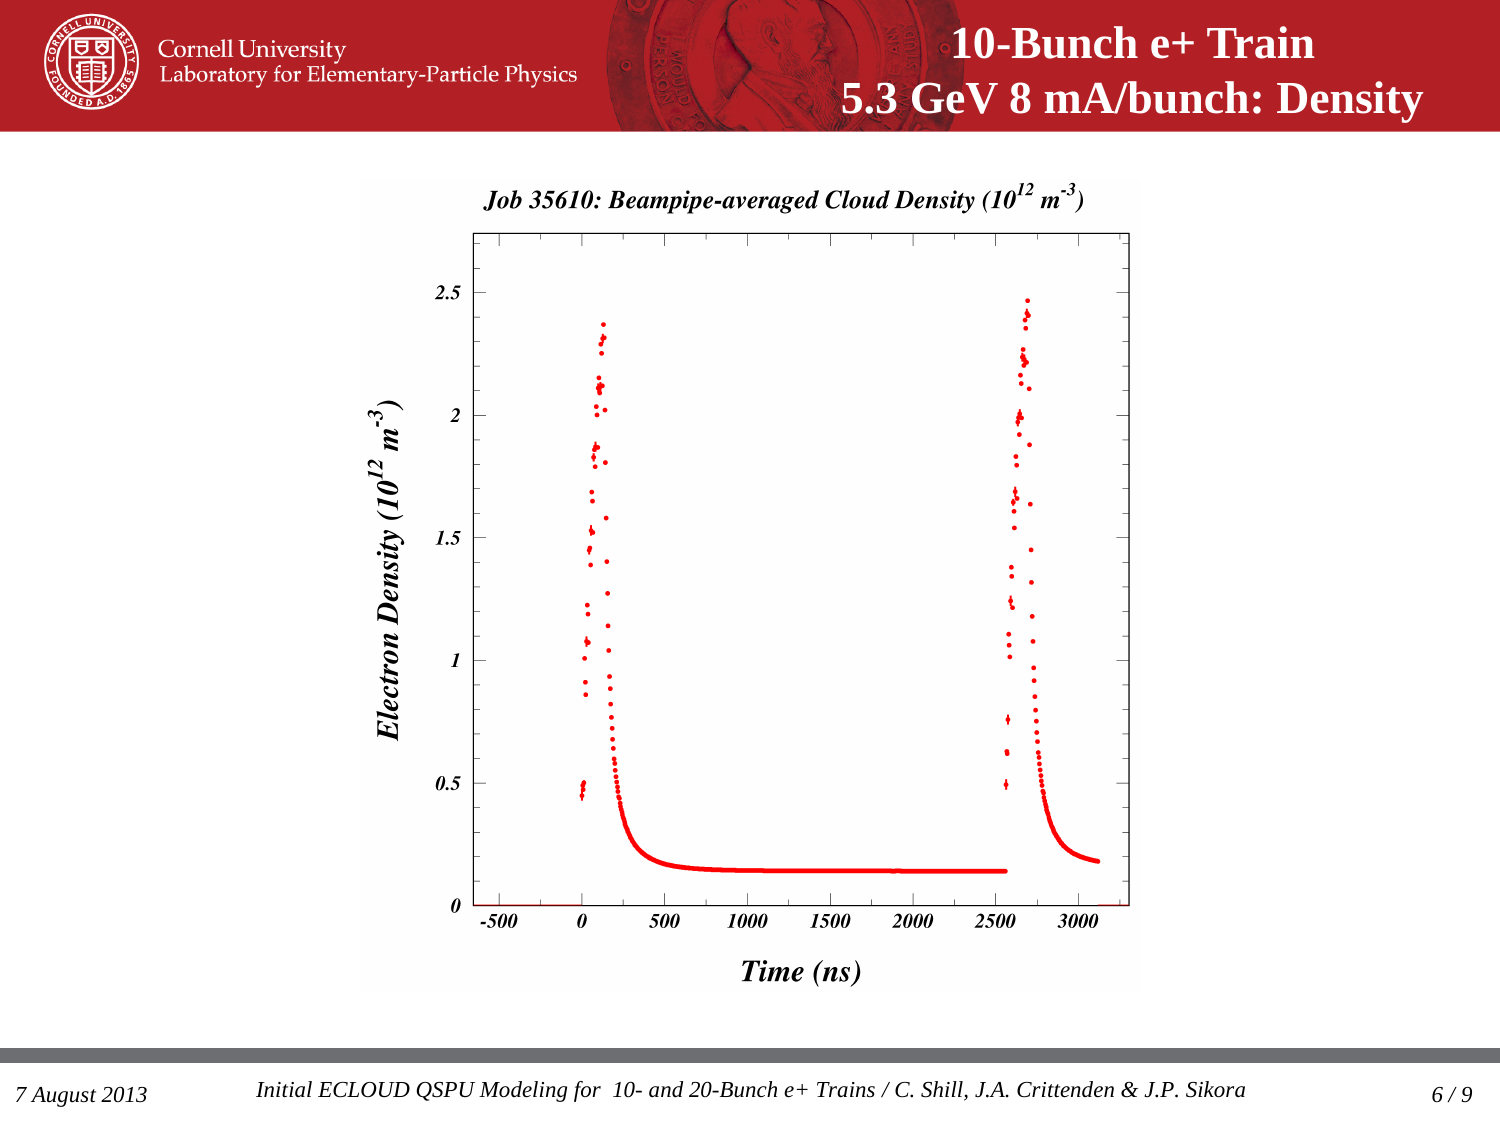

# 10-Bunch e+ Train 5.3 GeV 8 mA/bunch: Density